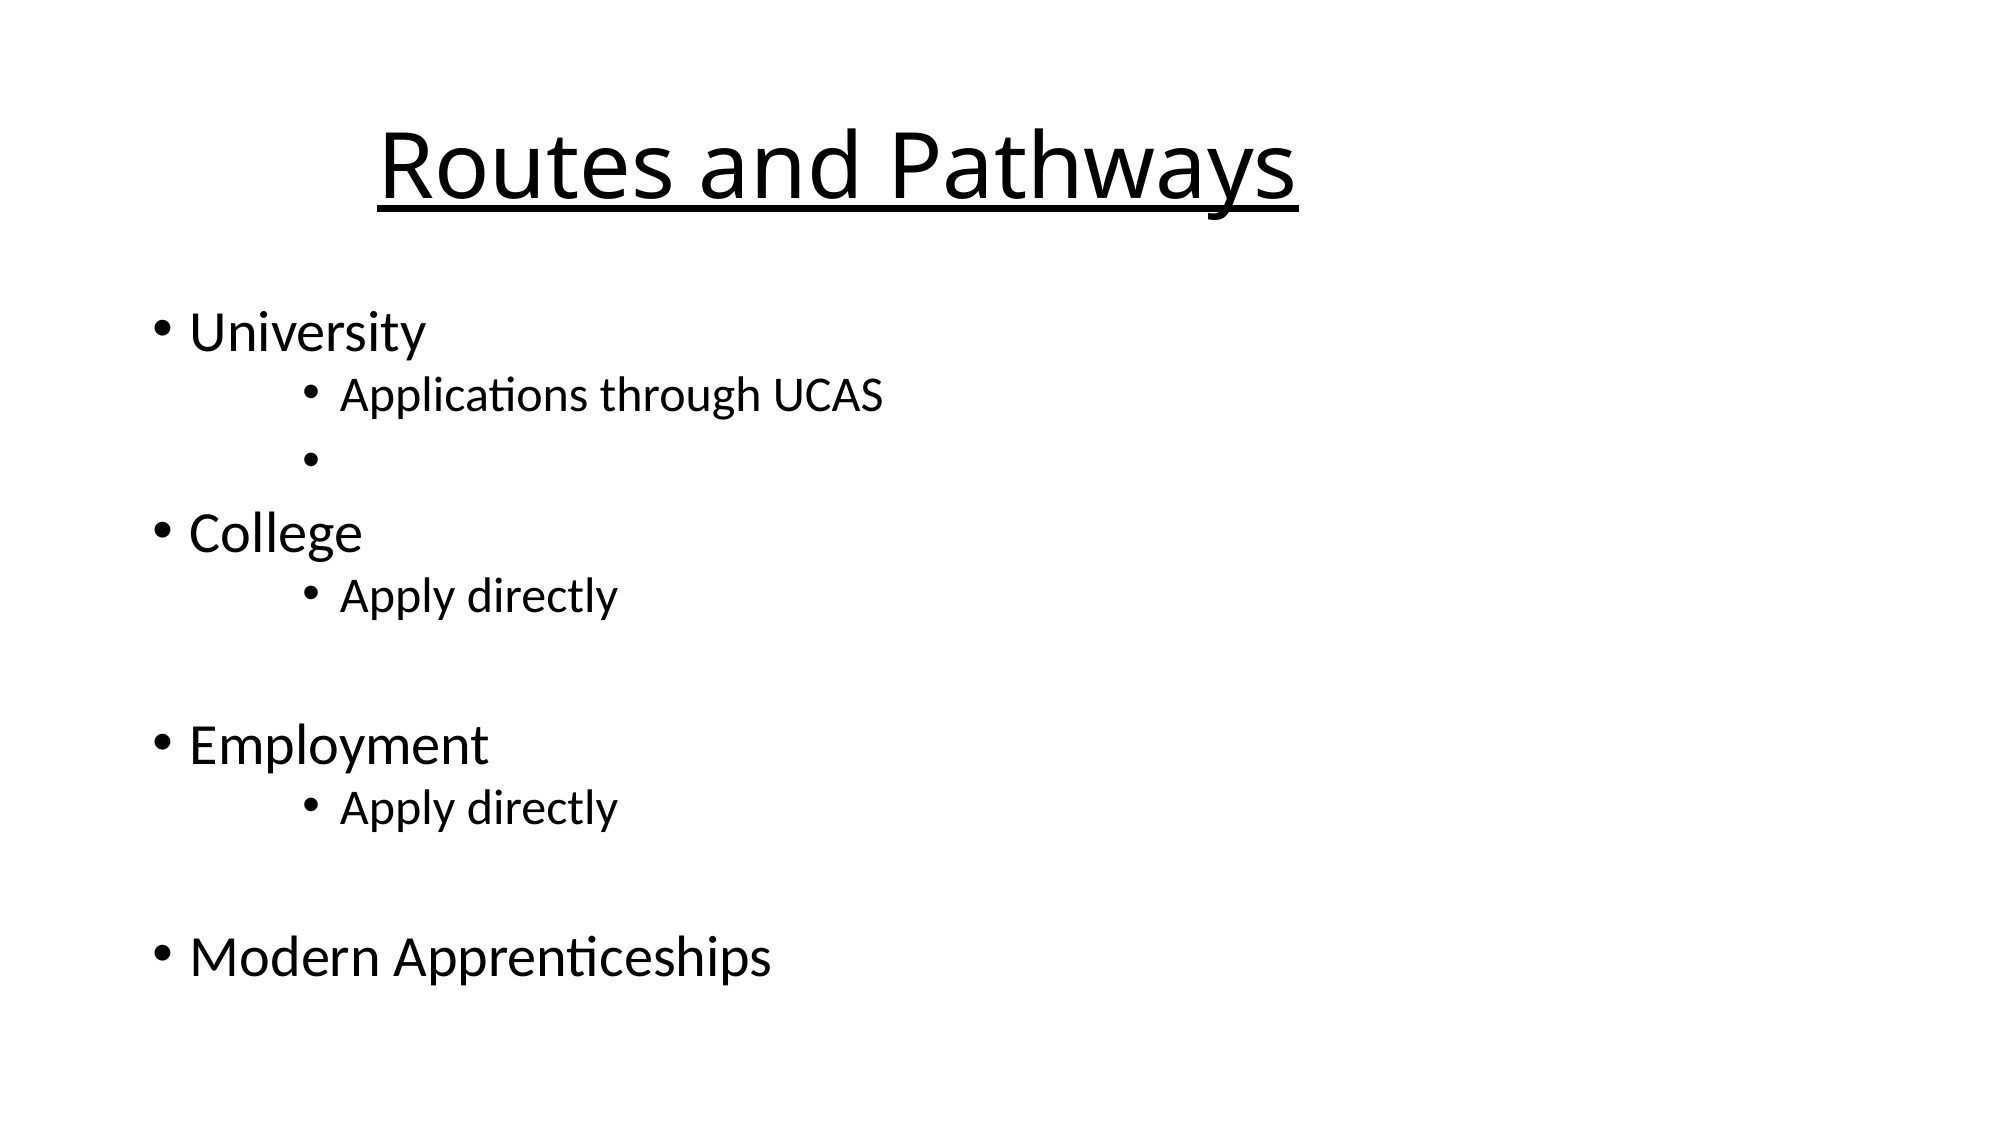

# Routes and Pathways
University
Applications through UCAS
College
Apply directly
Employment
Apply directly
Modern Apprenticeships